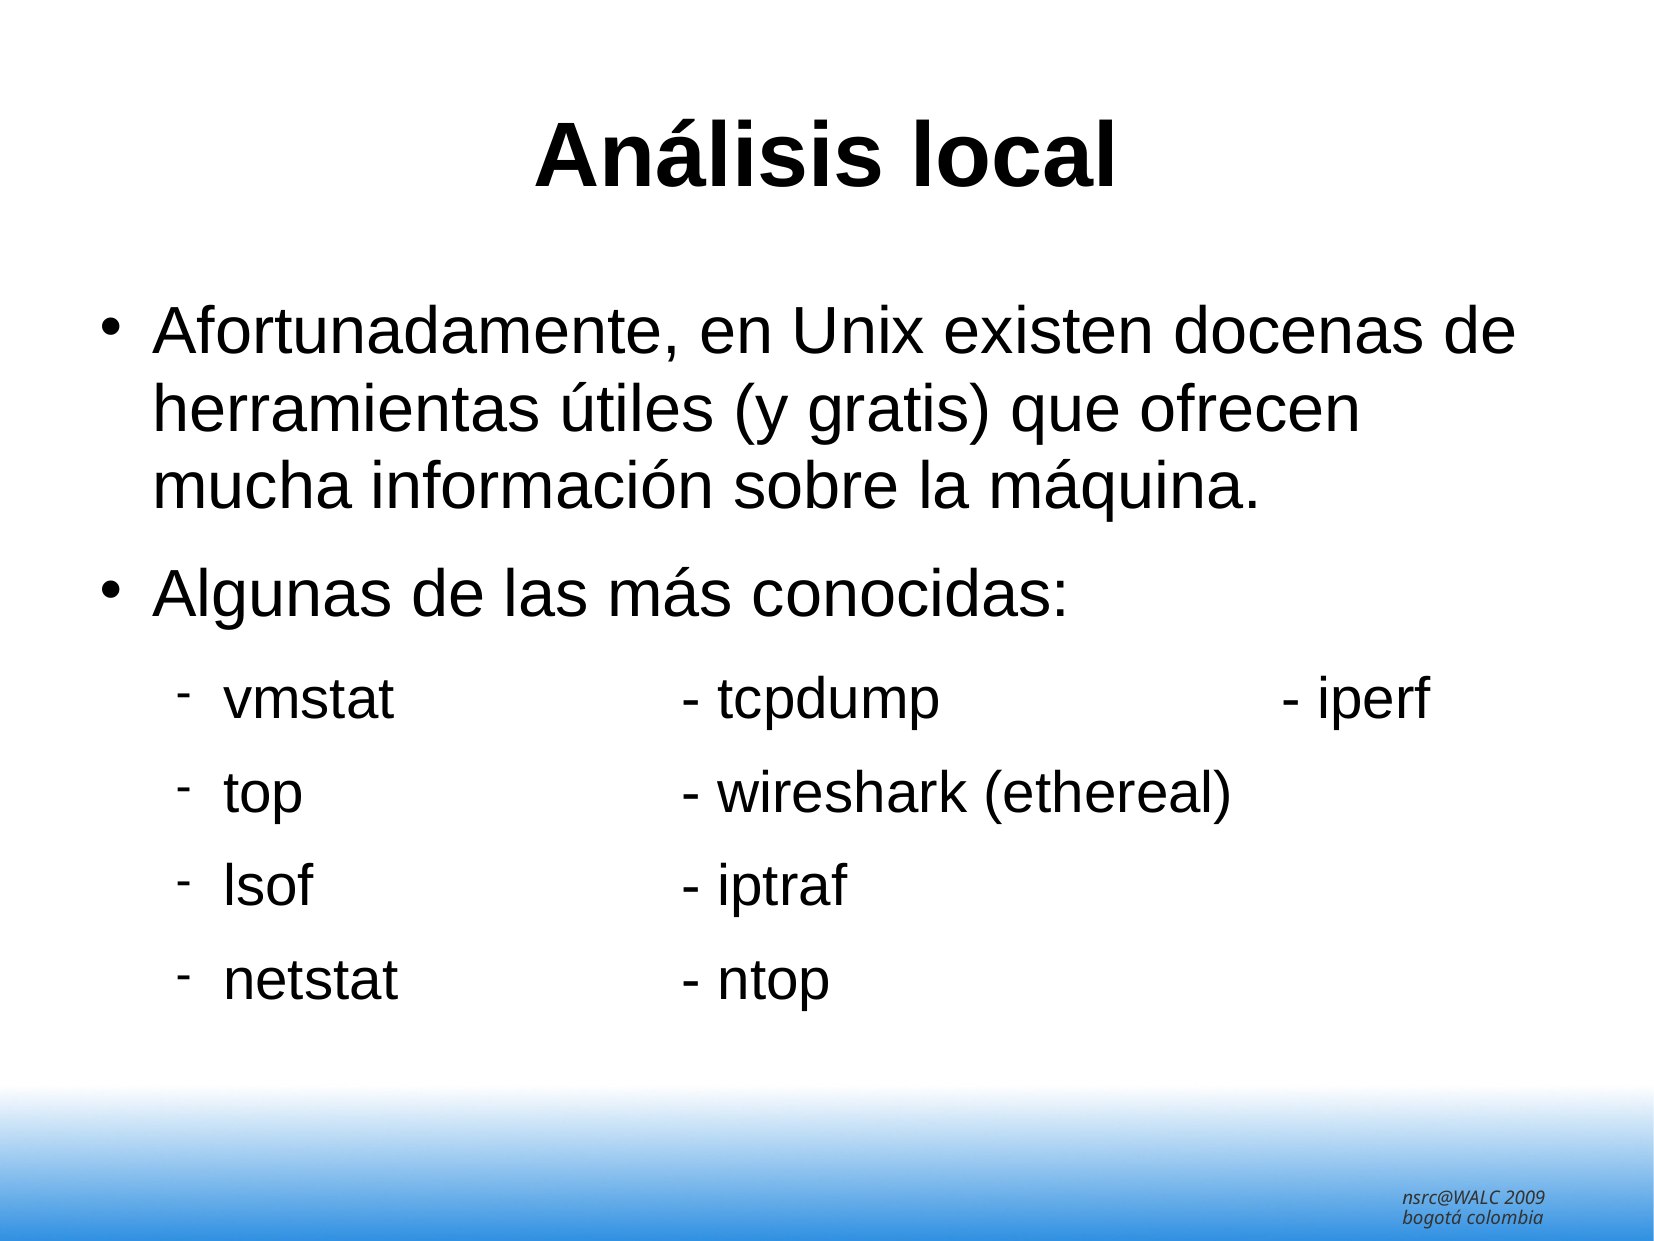

# Análisis local
Afortunadamente, en Unix existen docenas de herramientas útiles (y gratis) que ofrecen mucha información sobre la máquina.
Algunas de las más conocidas:
vmstat				- tcpdump					- iperf
top						- wireshark (ethereal)‏
lsof					- iptraf
netstat				- ntop